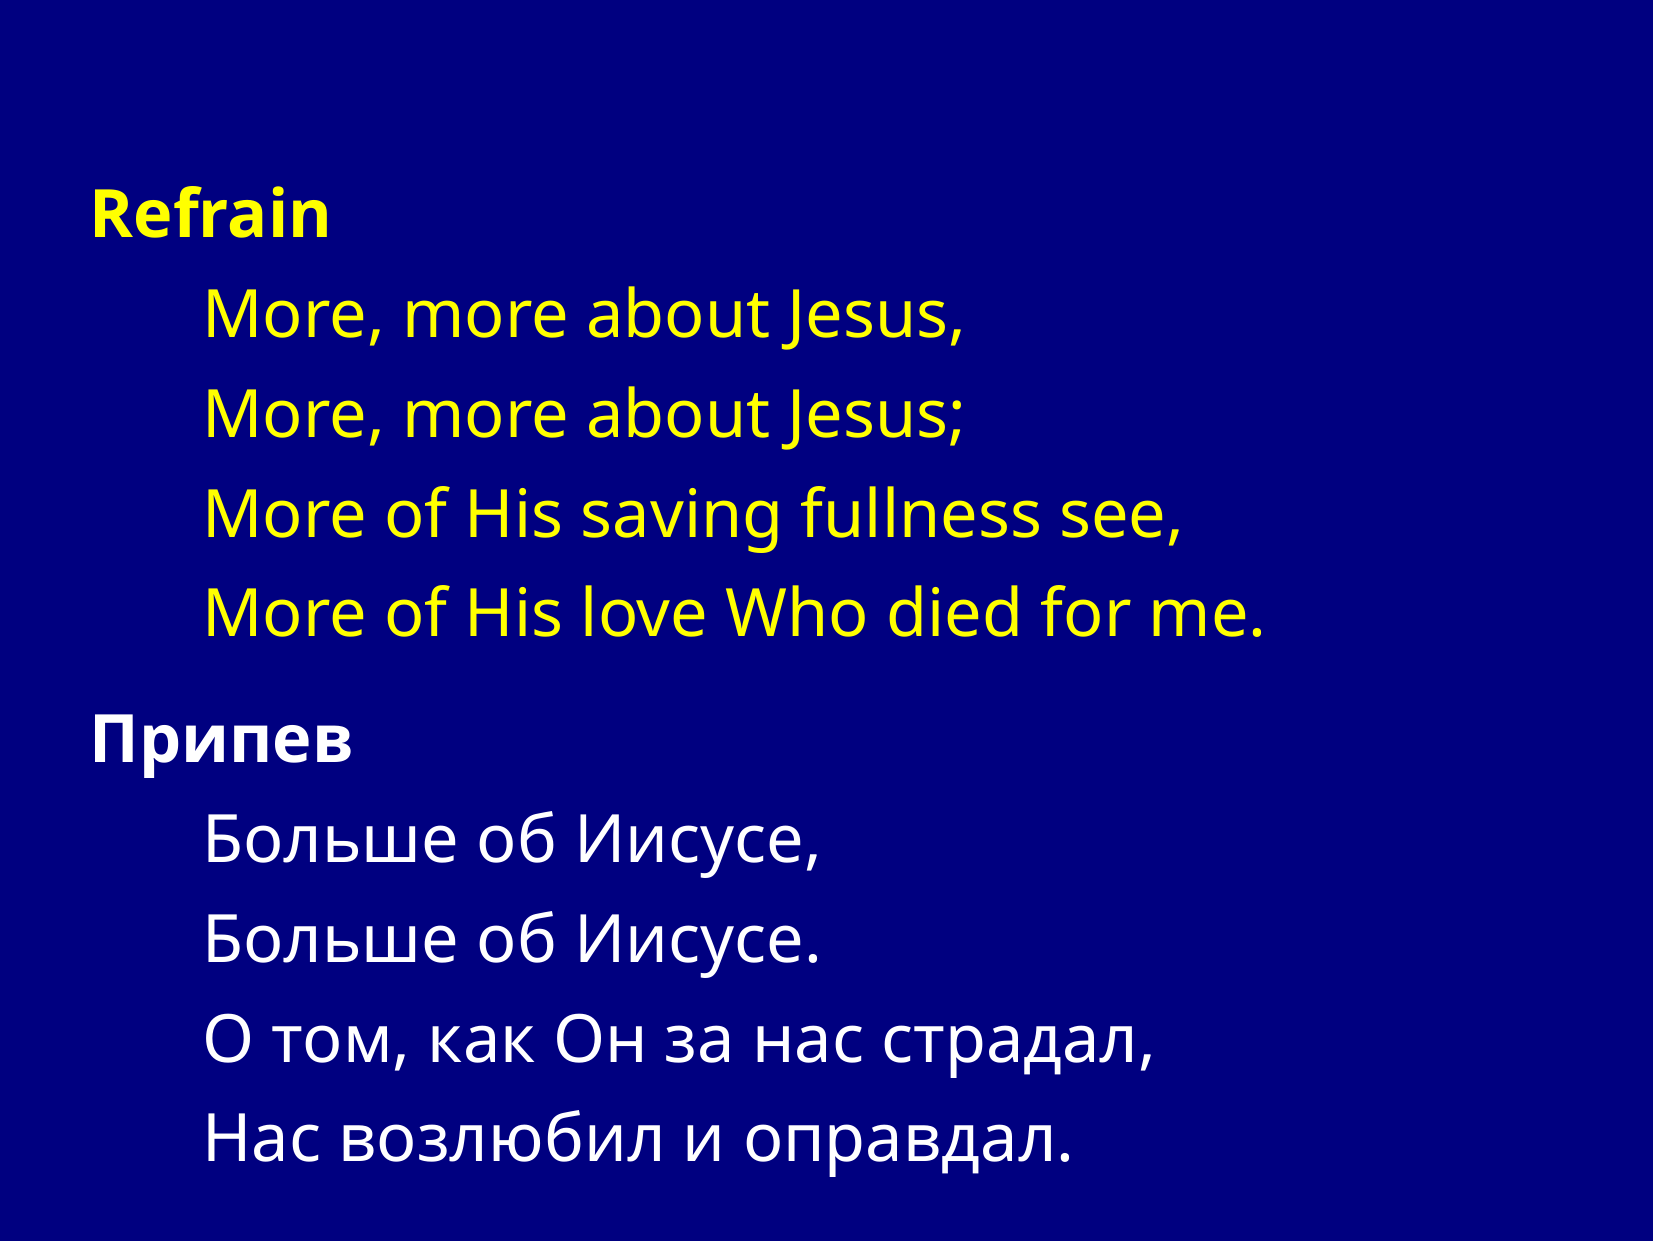

Refrain
	More, more about Jesus,
	More, more about Jesus;
	More of His saving fullness see,
	More of His love Who died for me.
Припев
	Больше об Иисусе,
	Больше об Иисусе.
	О том, как Он за нас страдал,
	Нас возлюбил и оправдал.